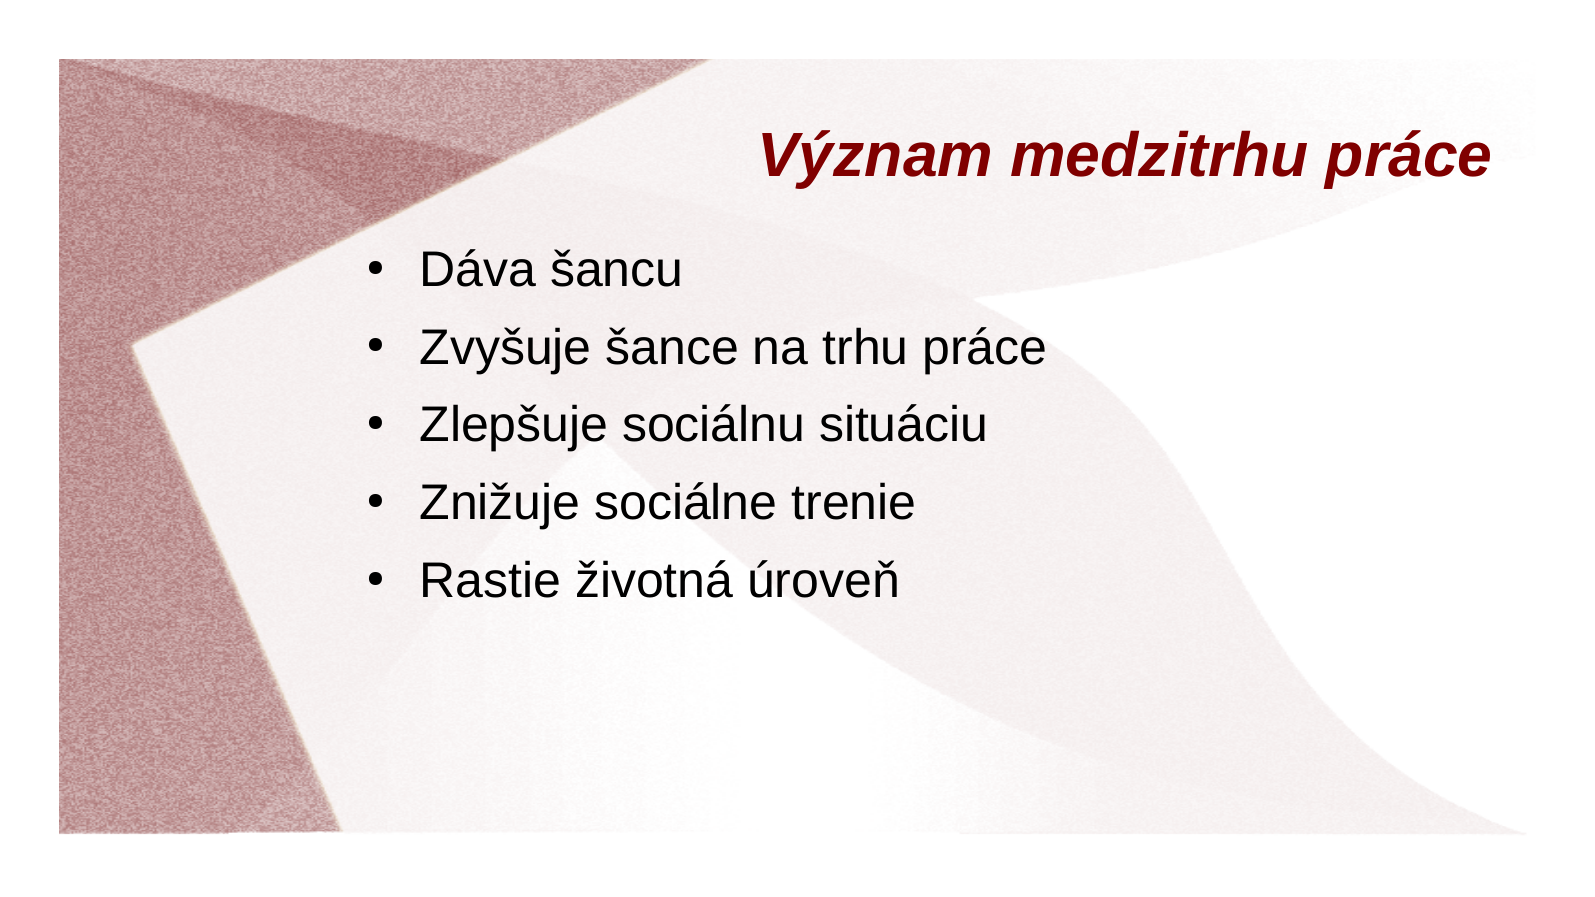

# Význam medzitrhu práce
Dáva šancu
Zvyšuje šance na trhu práce
Zlepšuje sociálnu situáciu
Znižuje sociálne trenie
Rastie životná úroveň